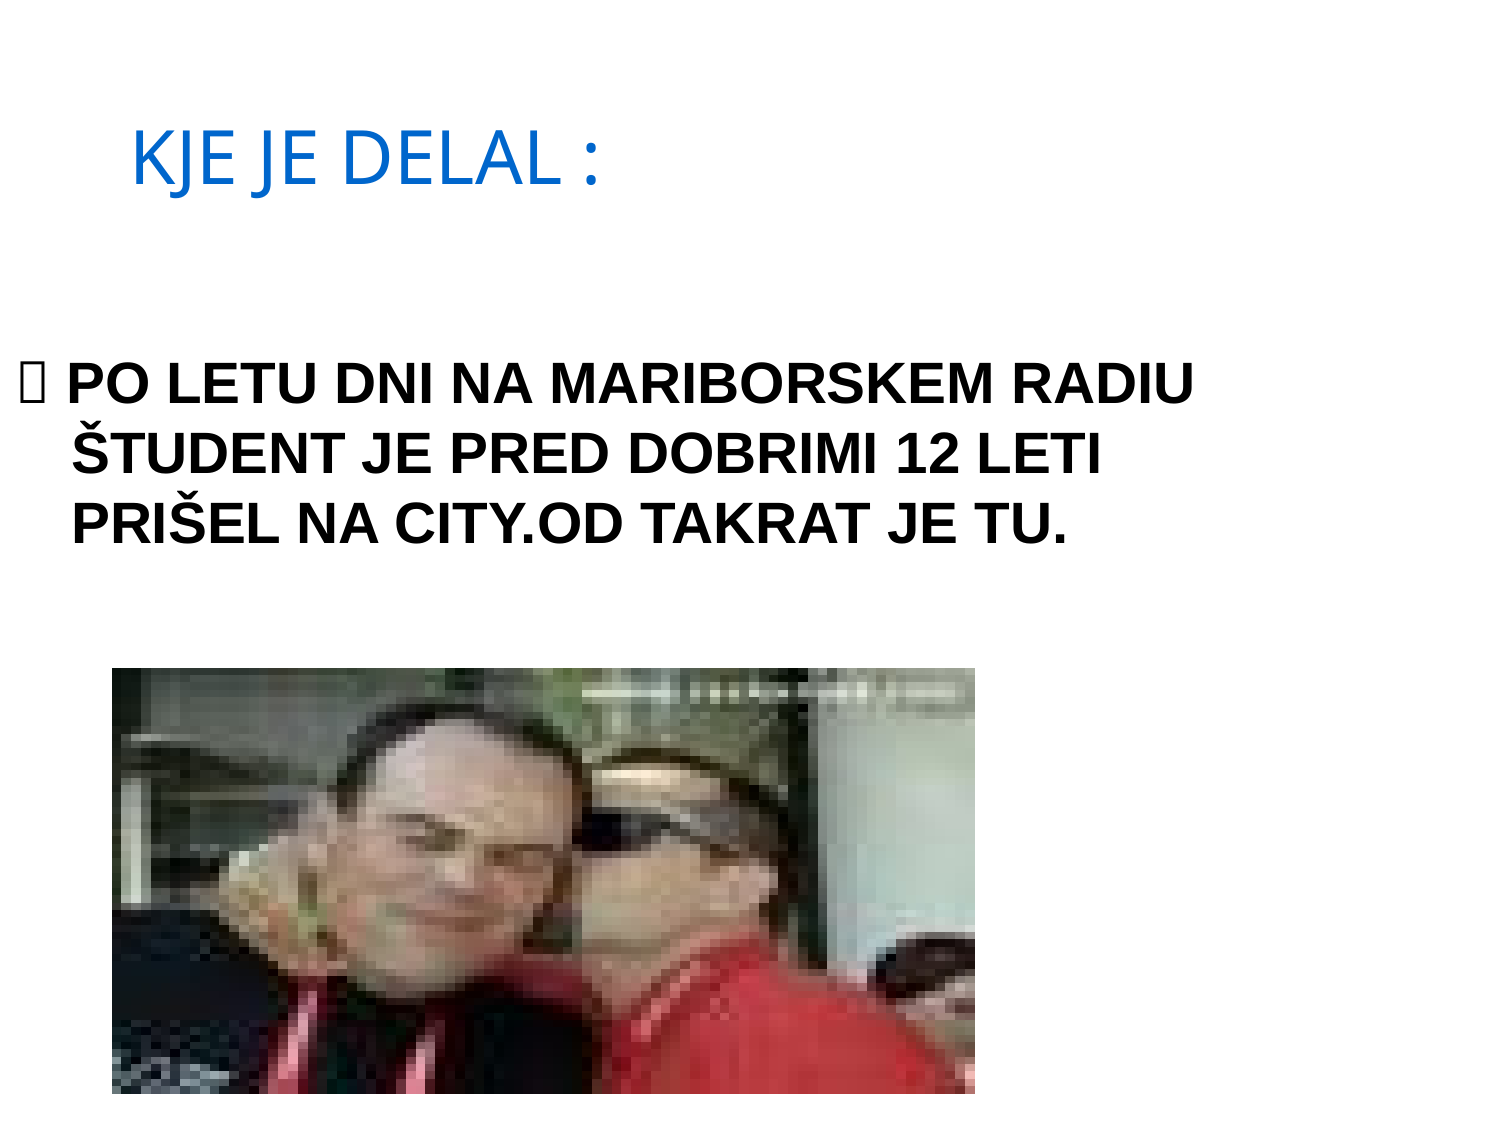

#
KJE JE DELAL :
 PO LETU DNI NA MARIBORSKEM RADIU ŠTUDENT JE PRED DOBRIMI 12 LETI PRIŠEL NA CITY.OD TAKRAT JE TU.